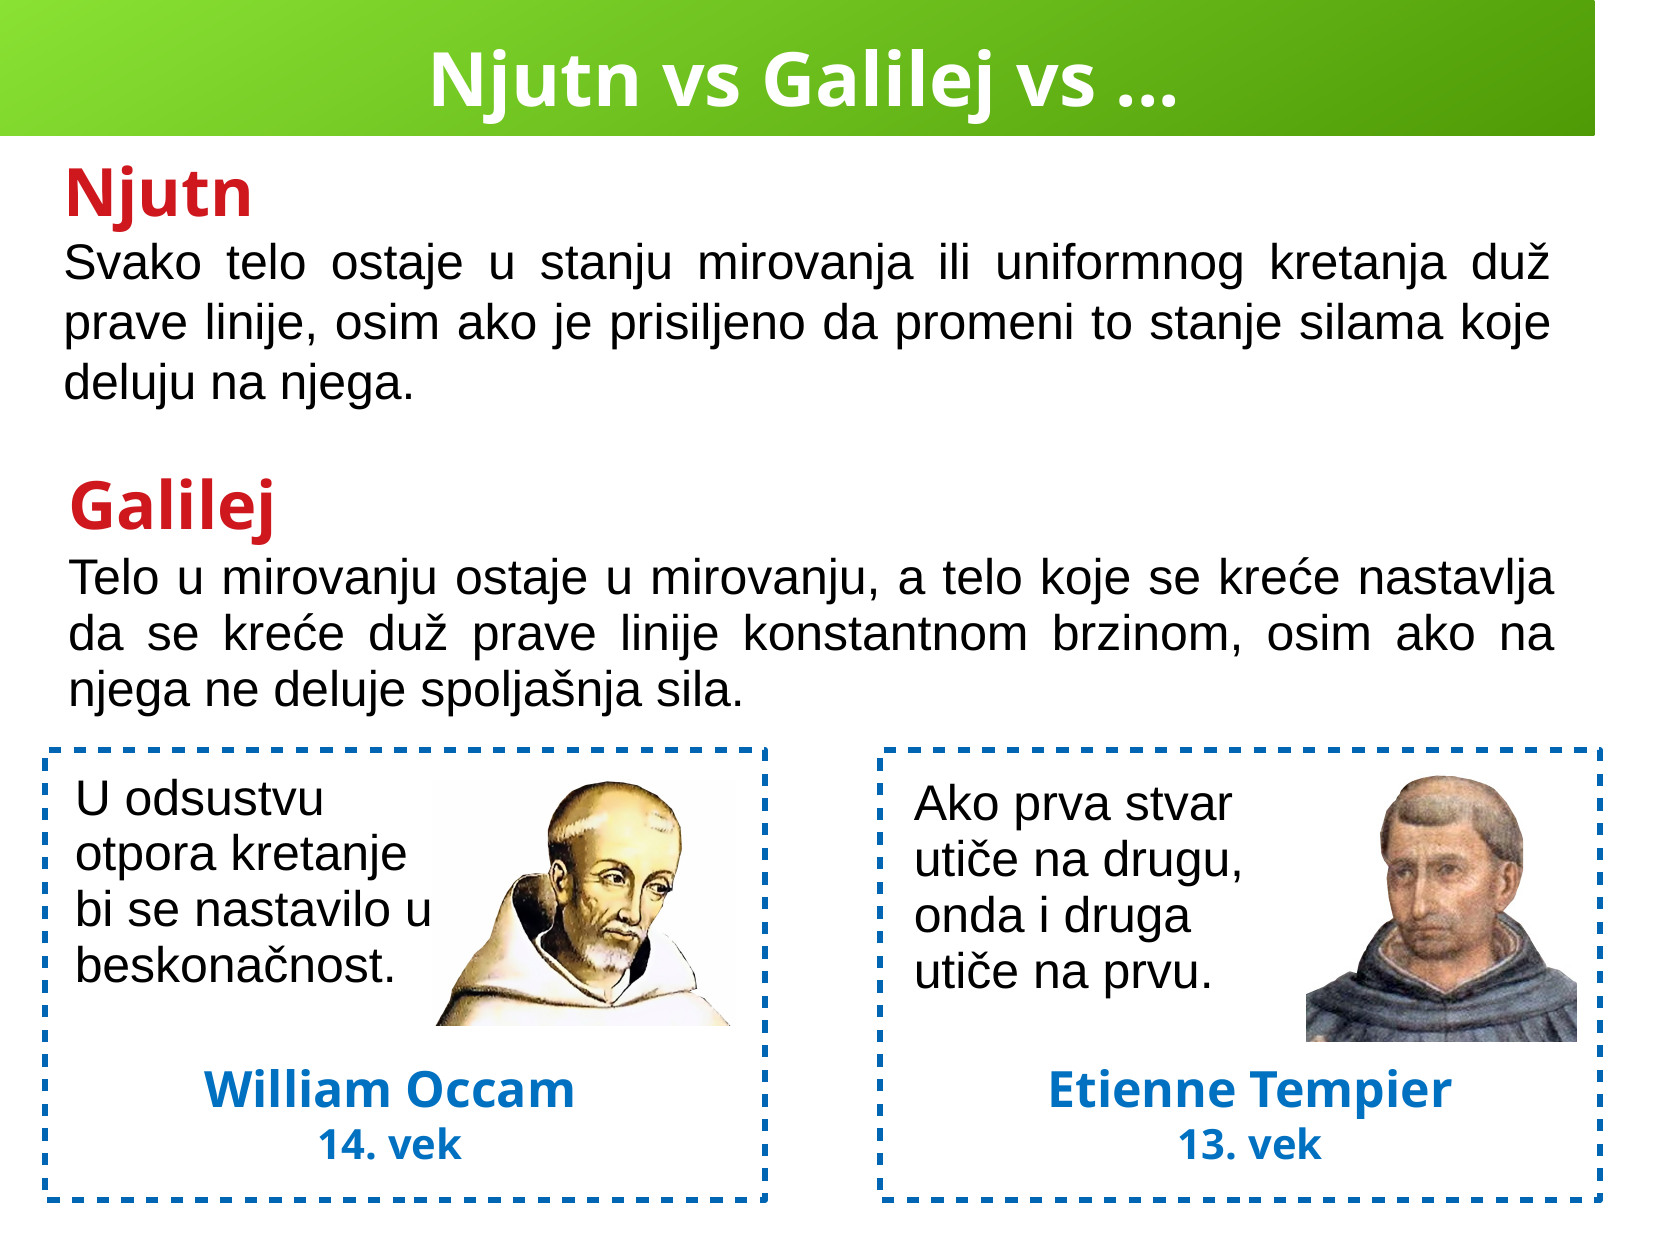

Njutn vs Galilej vs ...
Njutn
Svako telo ostaje u stanju mirovanja ili uniformnog kretanja duž prave linije, osim ako je prisiljeno da promeni to stanje silama koje deluju na njega.
Galilej
Telo u mirovanju ostaje u mirovanju, a telo koje se kreće nastavlja da se kreće duž prave linije konstantnom brzinom, osim ako na njega ne deluje spoljašnja sila.
U odsustvu otpora kretanje bi se nastavilo u beskonačnost.
William Occam
14. vek
Ako prva stvar utiče na drugu, onda i druga utiče na prvu.
Etienne Tempier
13. vek